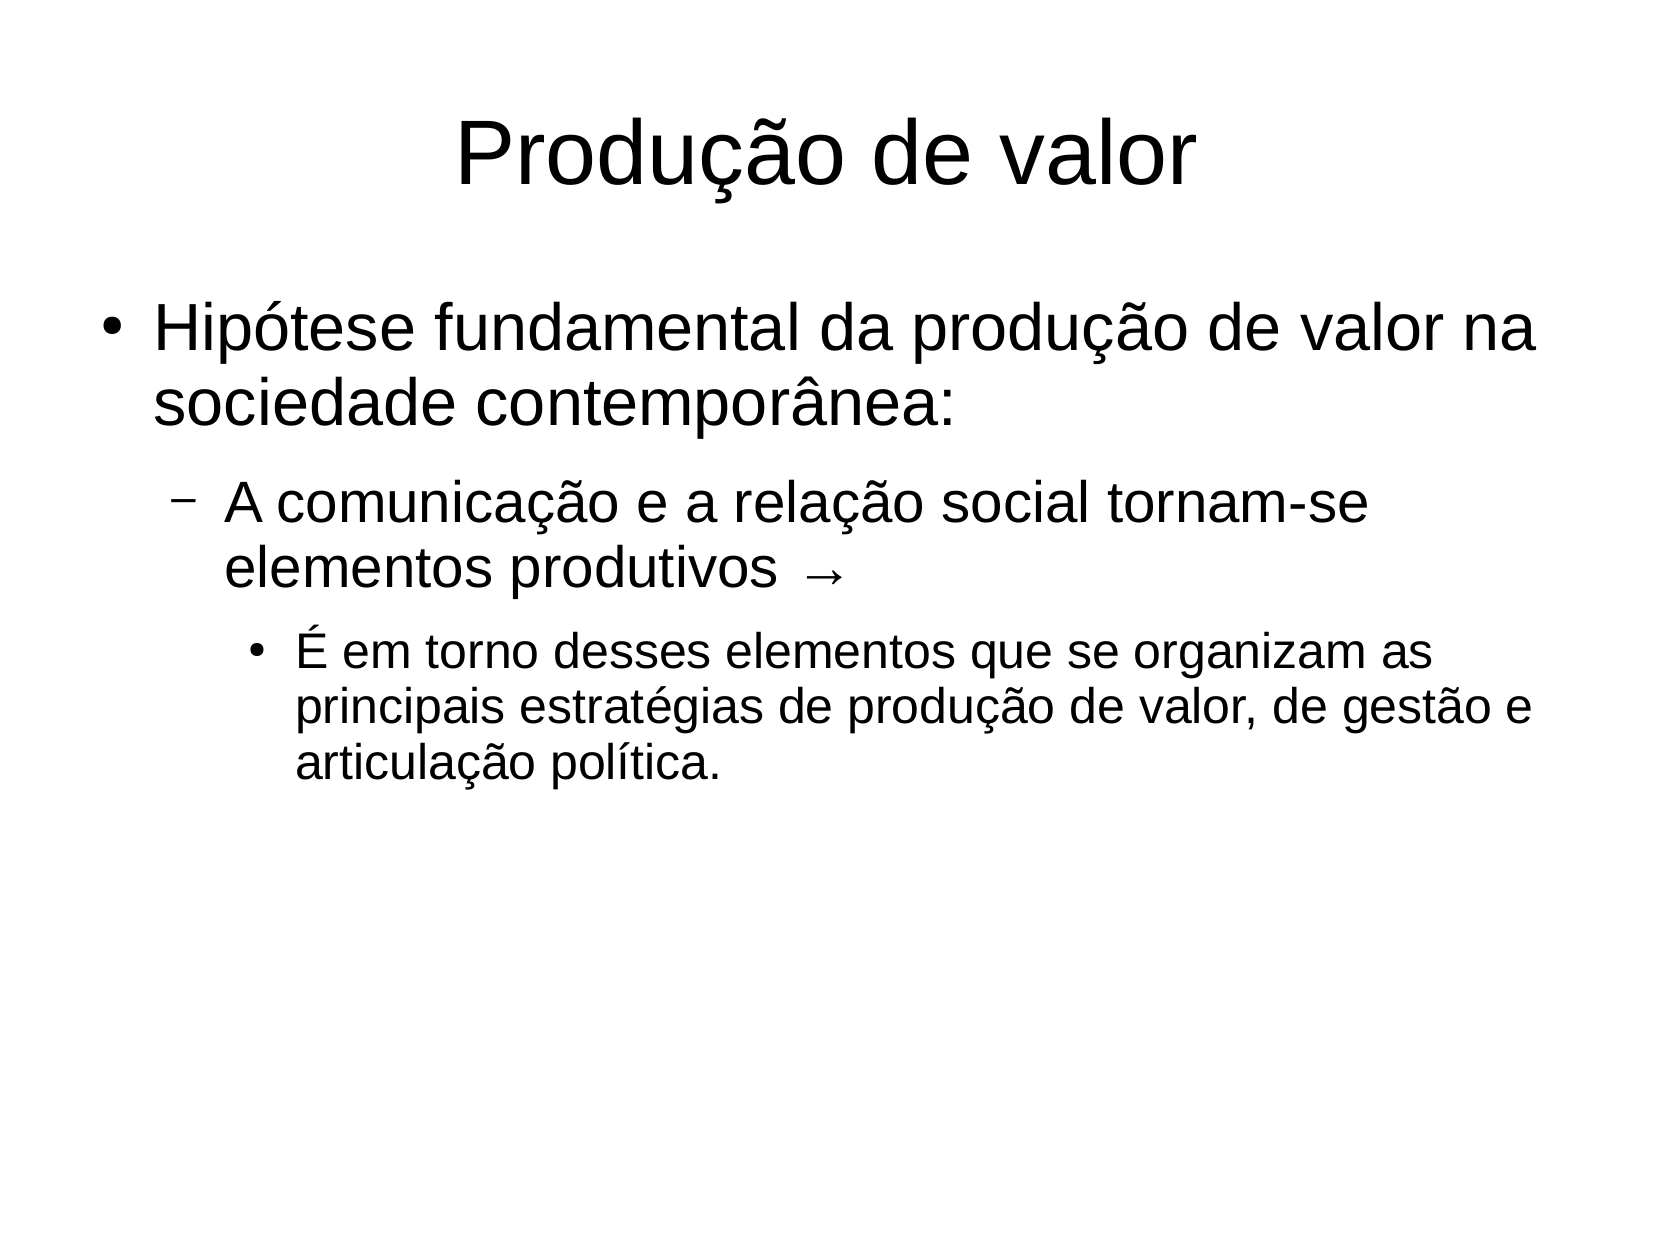

# Produção de valor
Hipótese fundamental da produção de valor na sociedade contemporânea:
A comunicação e a relação social tornam-se elementos produtivos →
É em torno desses elementos que se organizam as principais estratégias de produção de valor, de gestão e articulação política.